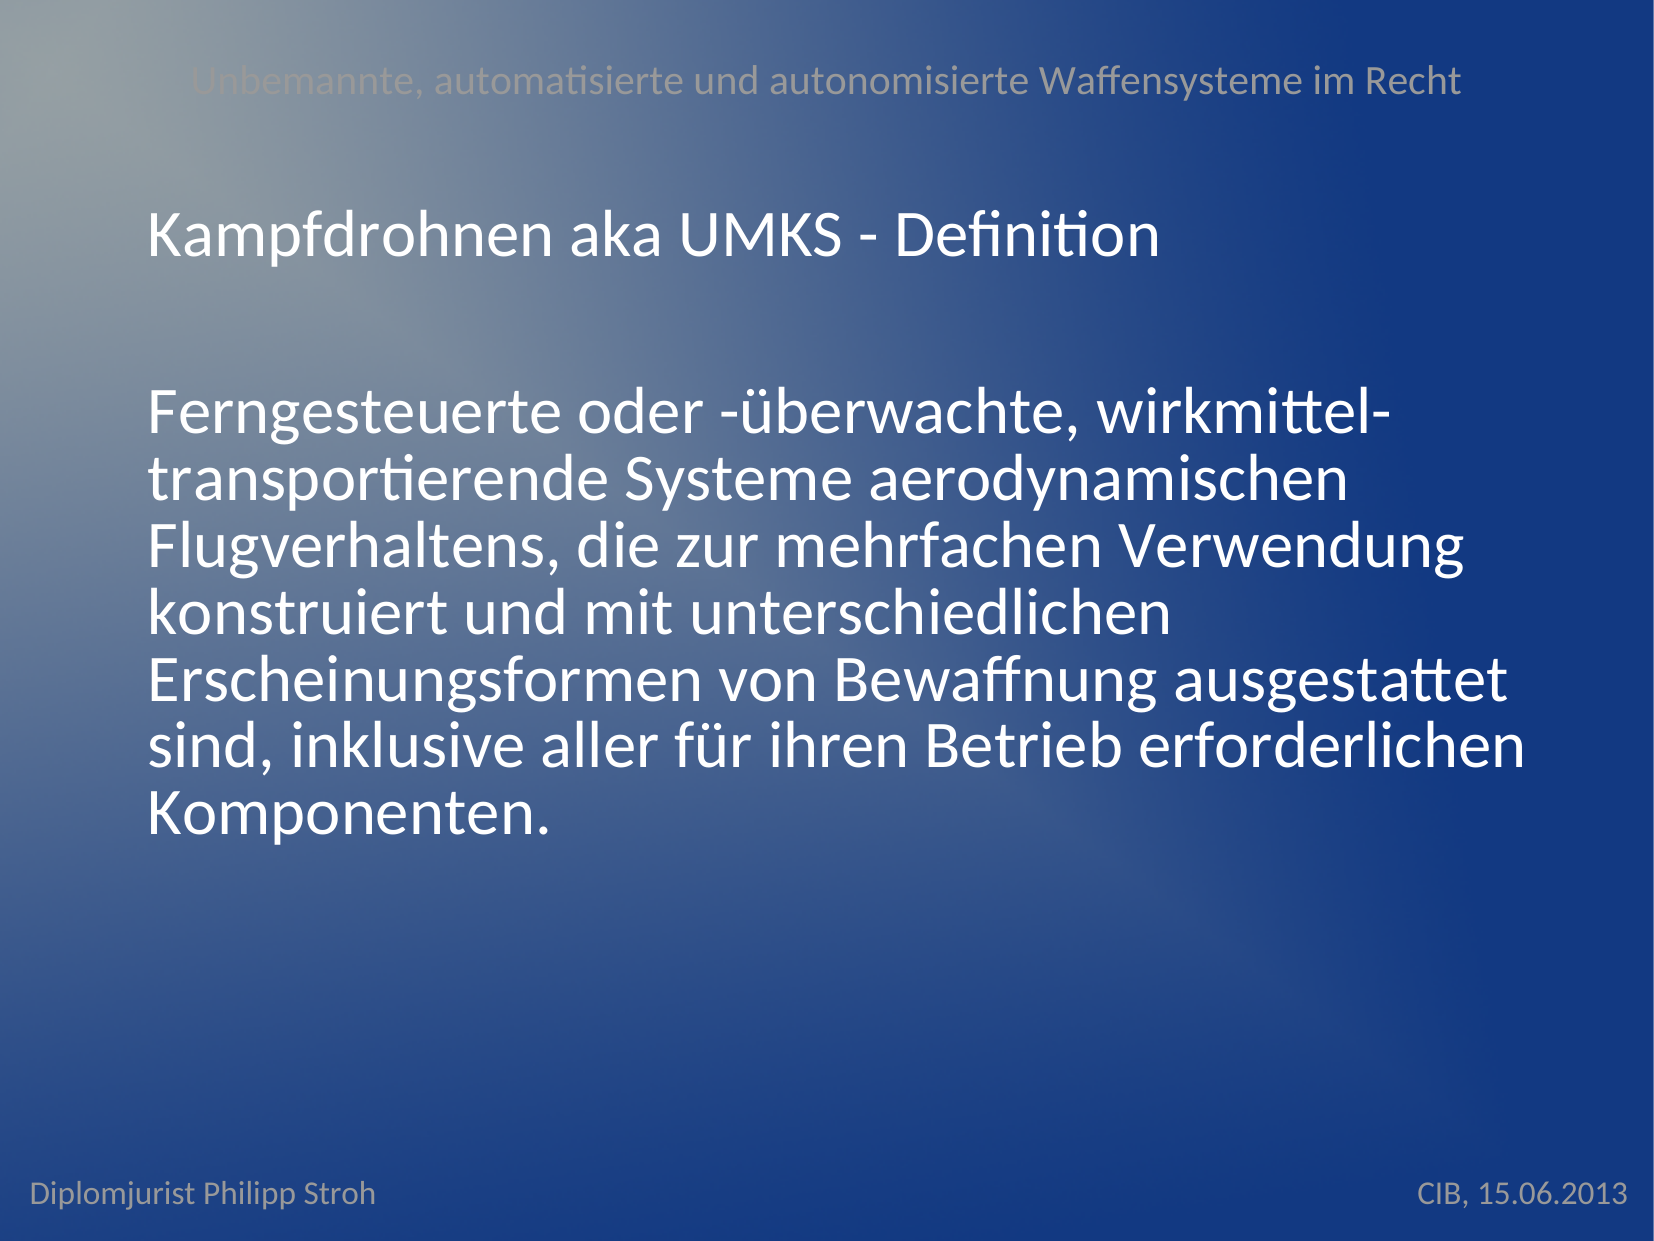

# Unbemannte, automatisierte und autonomisierte Waffensysteme im Recht
Kampfdrohnen aka UMKS - Definition
Ferngesteuerte oder -überwachte, wirkmittel-transportierende Systeme aerodynamischen Flugverhaltens, die zur mehrfachen Verwendung konstruiert und mit unterschiedlichen Erscheinungsformen von Bewaffnung ausgestattet sind, inklusive aller für ihren Betrieb erforderlichen Komponenten.
Diplomjurist Philipp Stroh
CIB, 15.06.2013